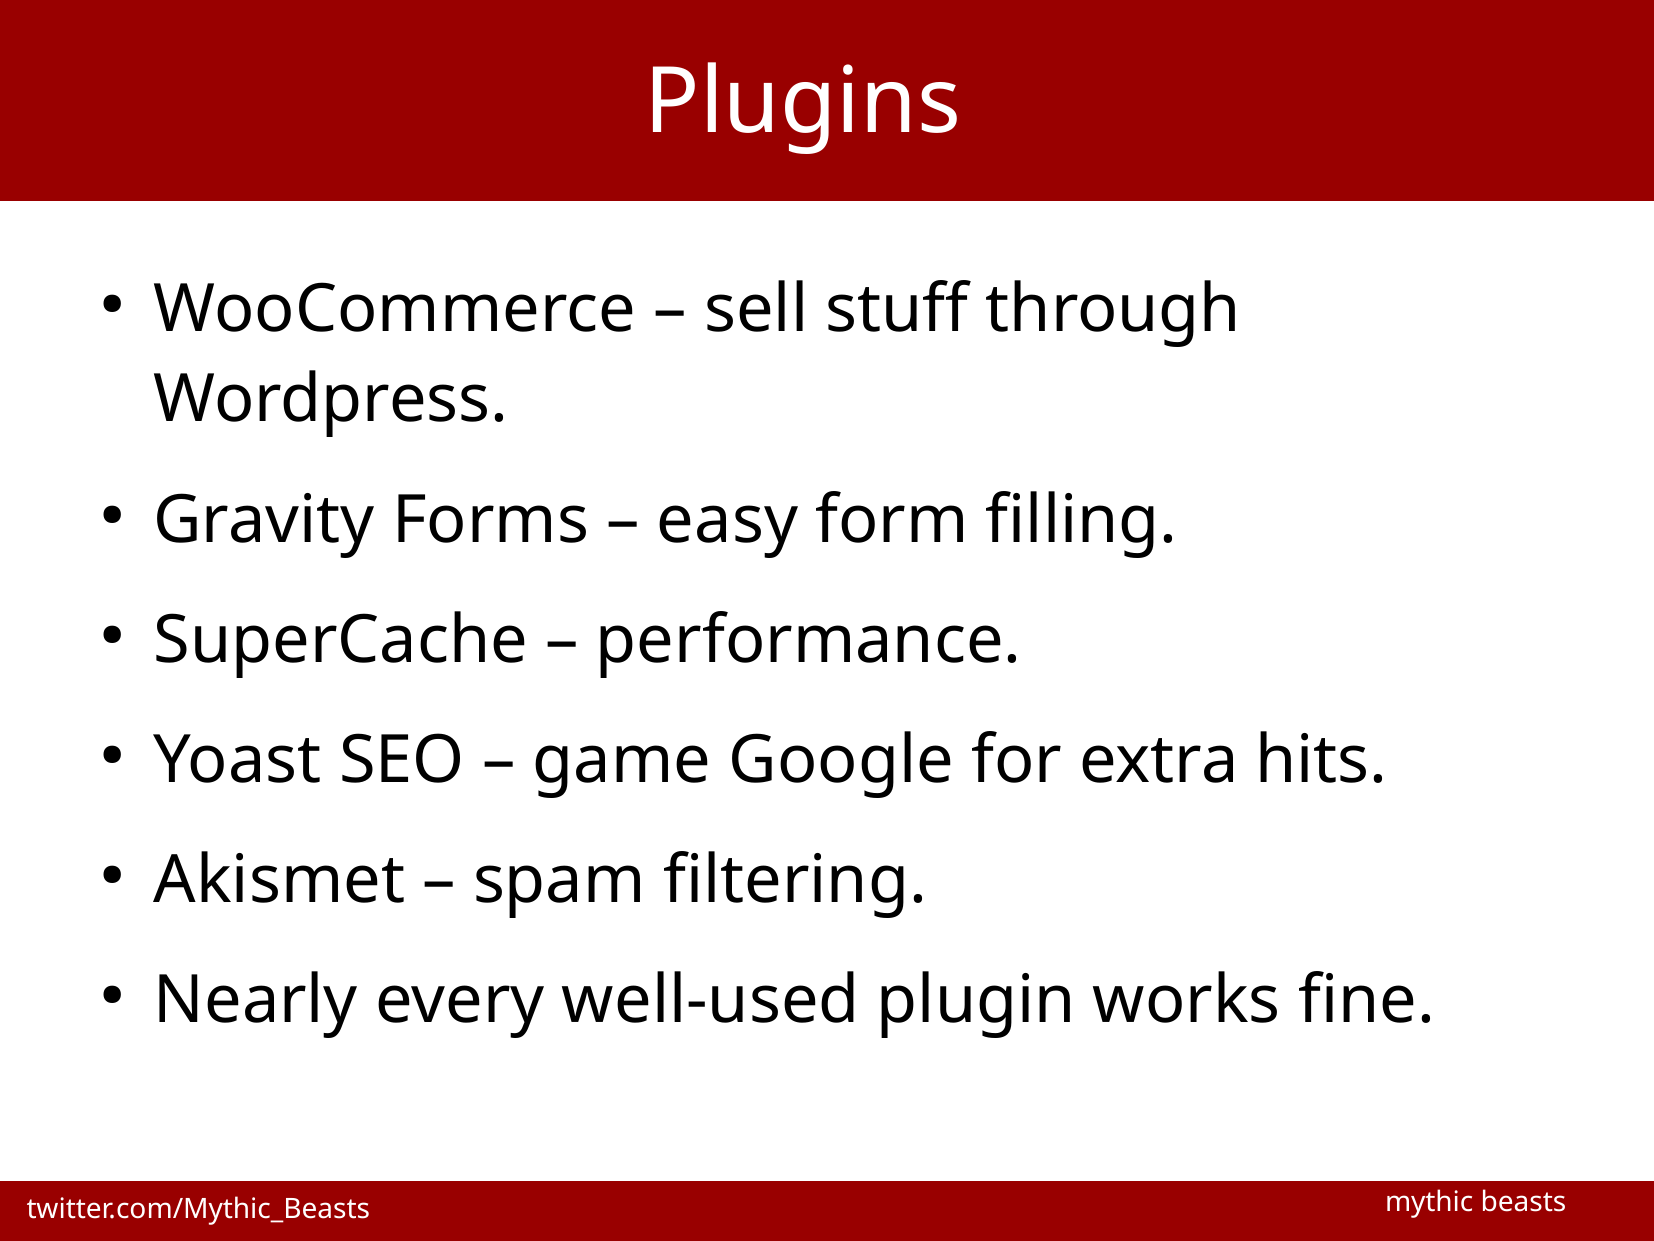

# Plugins
WooCommerce – sell stuff through Wordpress.
Gravity Forms – easy form filling.
SuperCache – performance.
Yoast SEO – game Google for extra hits.
Akismet – spam filtering.
Nearly every well-used plugin works fine.